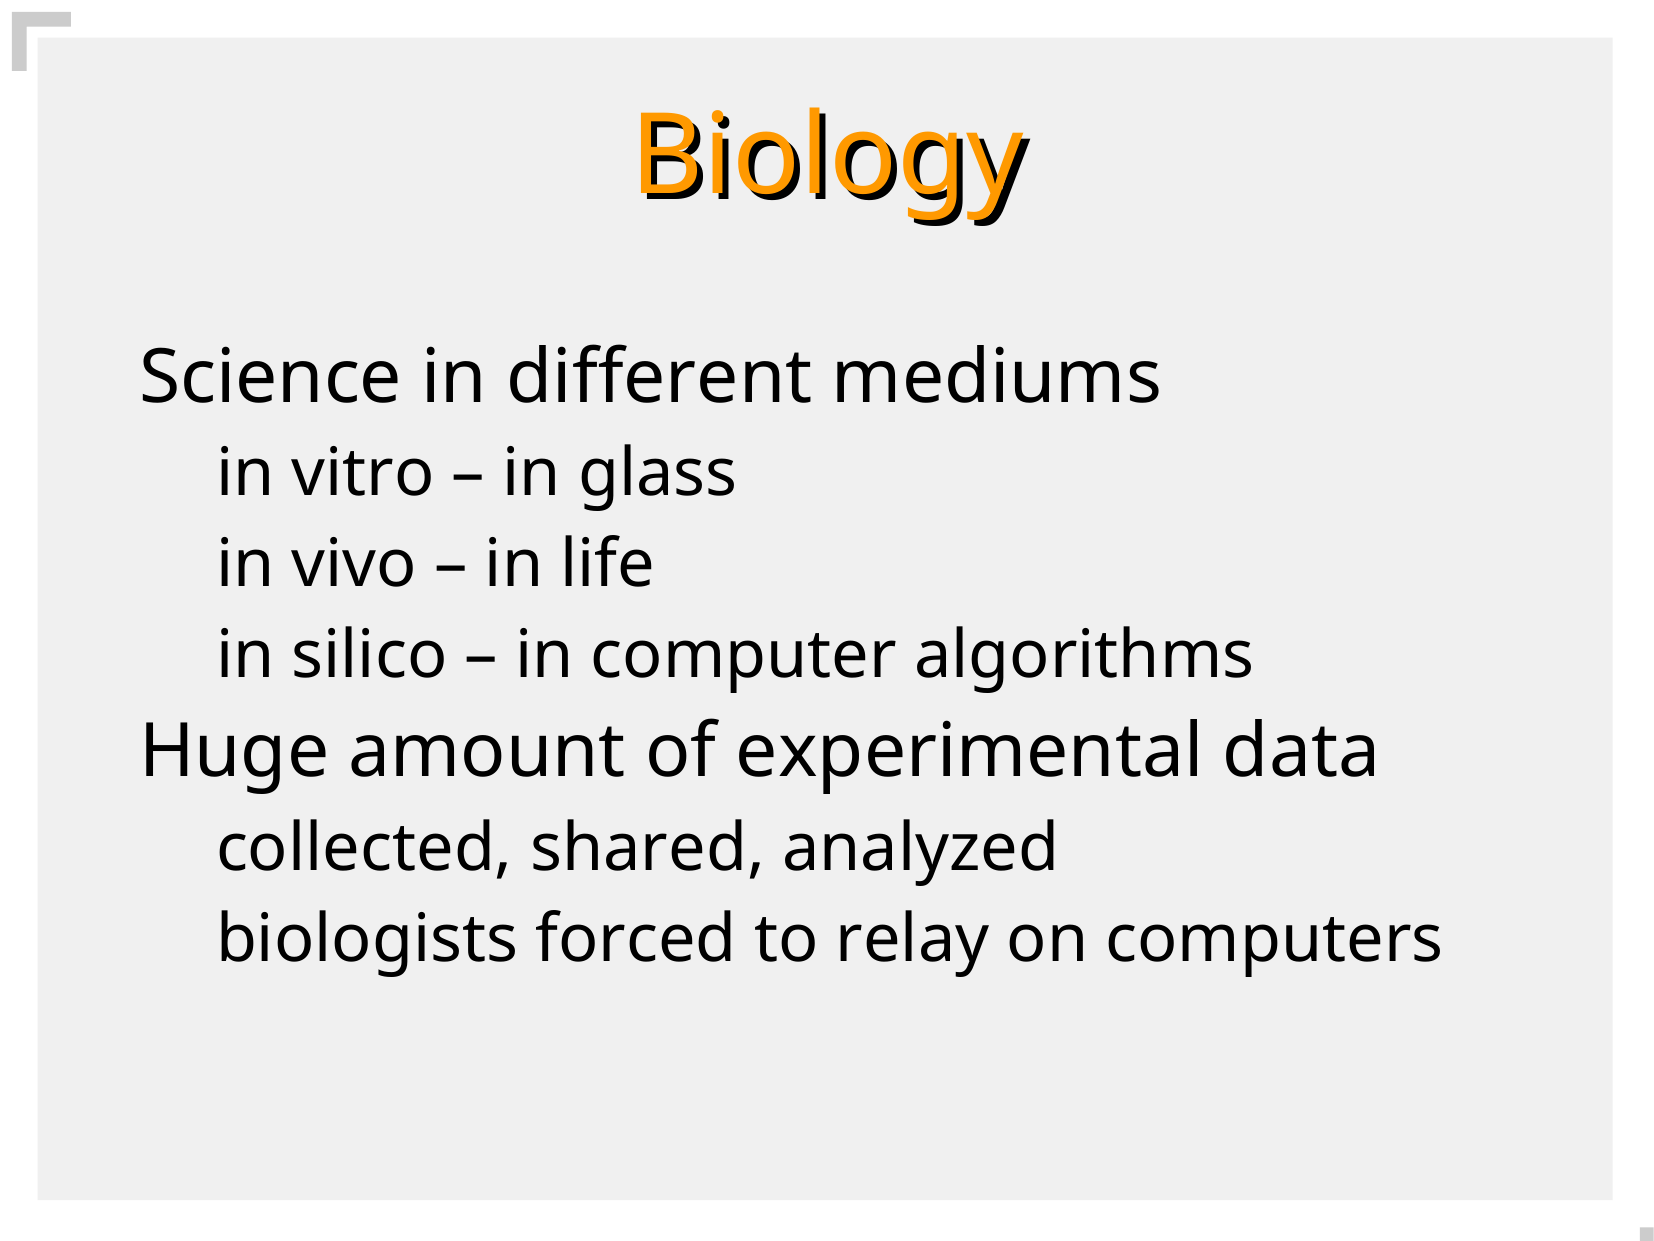

# Biology
Science in different mediums
in vitro – in glass
in vivo – in life
in silico – in computer algorithms
Huge amount of experimental data
collected, shared, analyzed
biologists forced to relay on computers